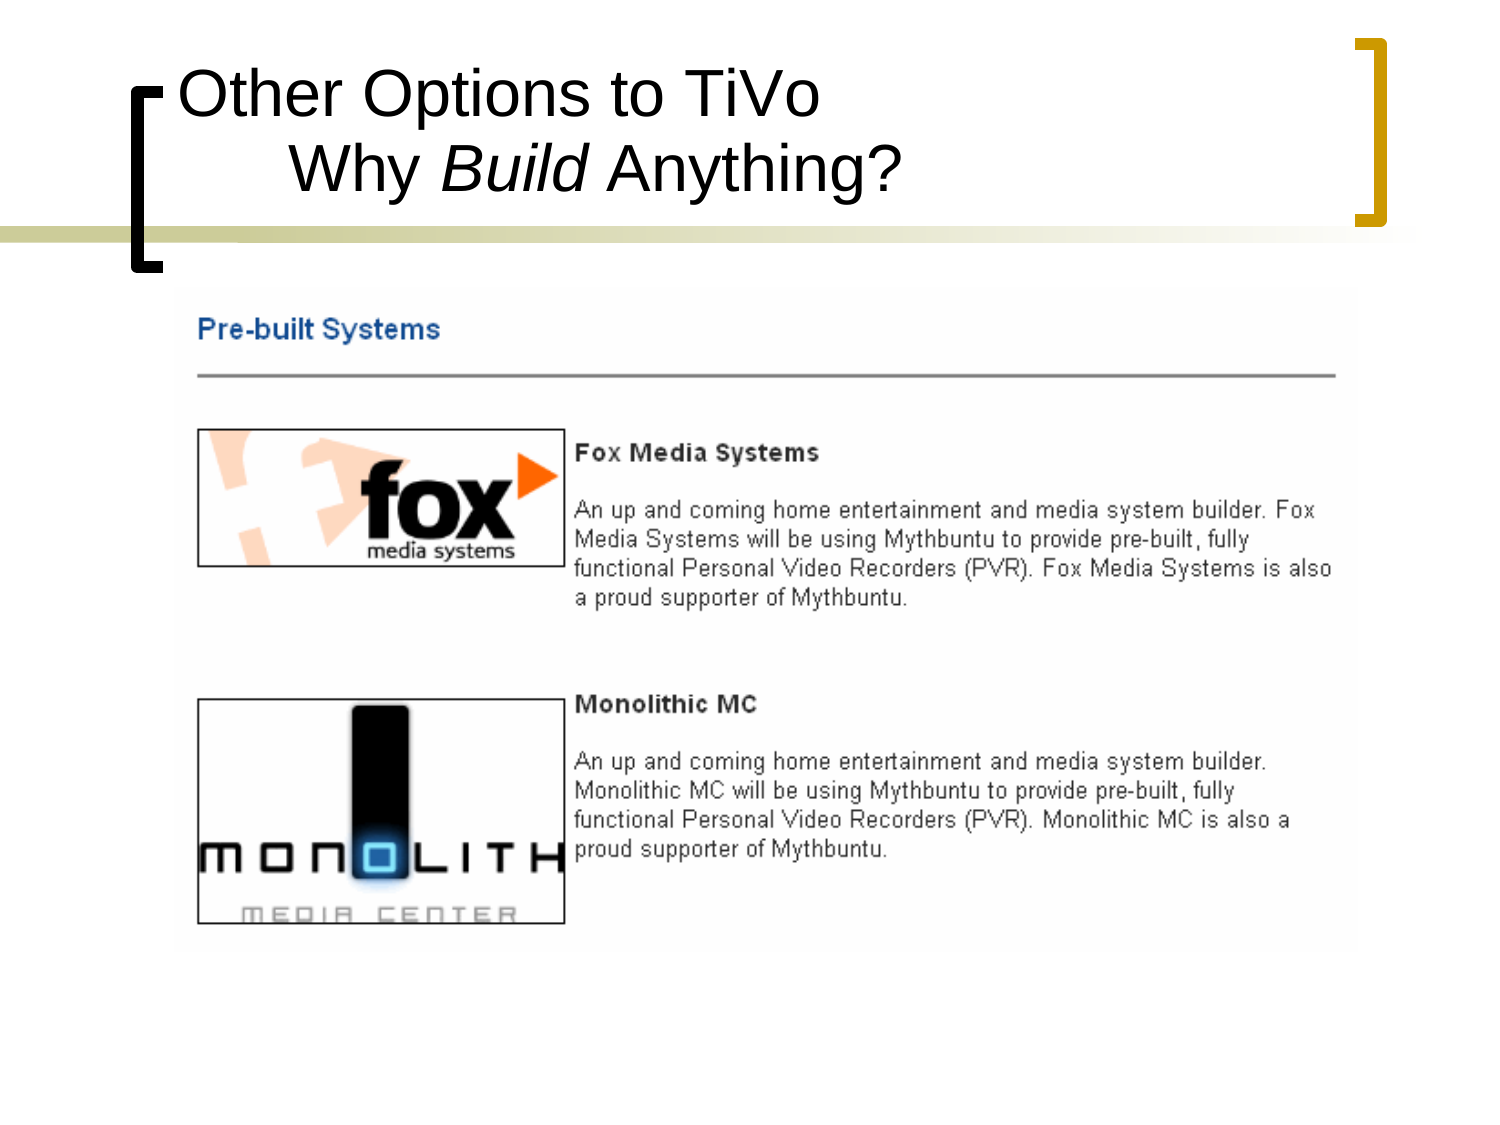

# Other Options to TiVo Why Build Anything?